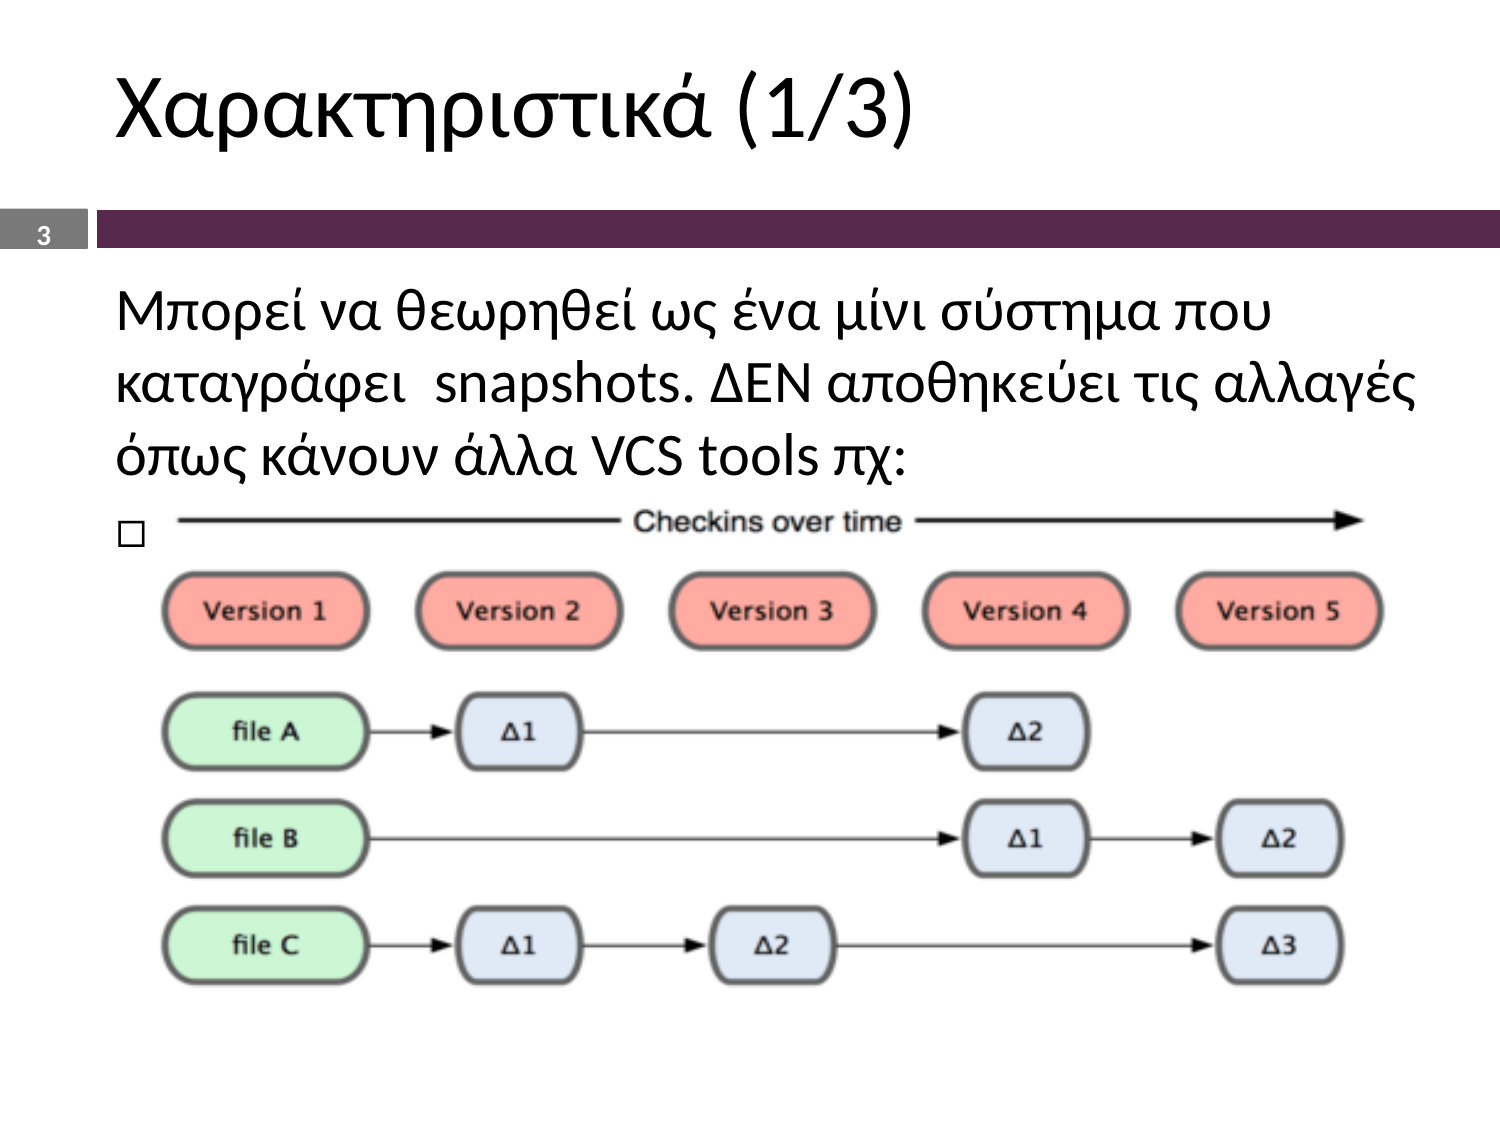

# Χαρακτηριστικά (1/3)
Μπορεί να θεωρηθεί ως ένα μίνι σύστημα που καταγράφει snapshots. ΔΕΝ αποθηκεύει τις αλλαγές όπως κάνουν άλλα VCS tools πχ: